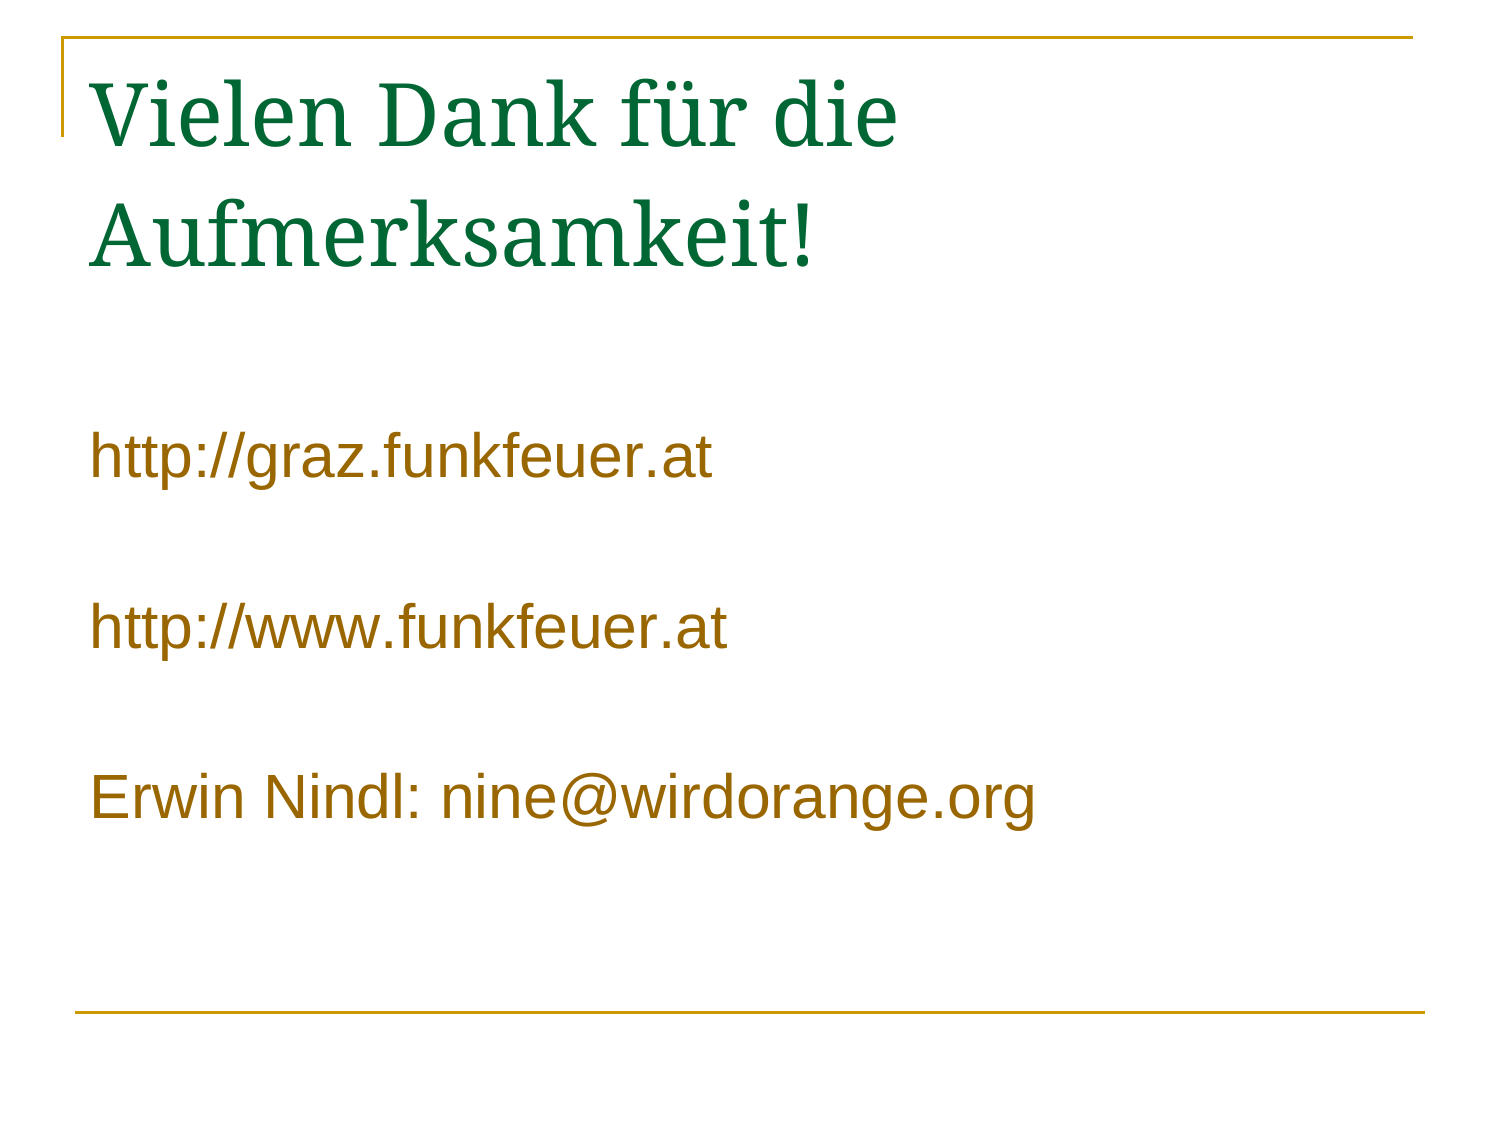

# Vielen Dank für die Aufmerksamkeit!
http://graz.funkfeuer.at
http://www.funkfeuer.at
Erwin Nindl: nine@wirdorange.org